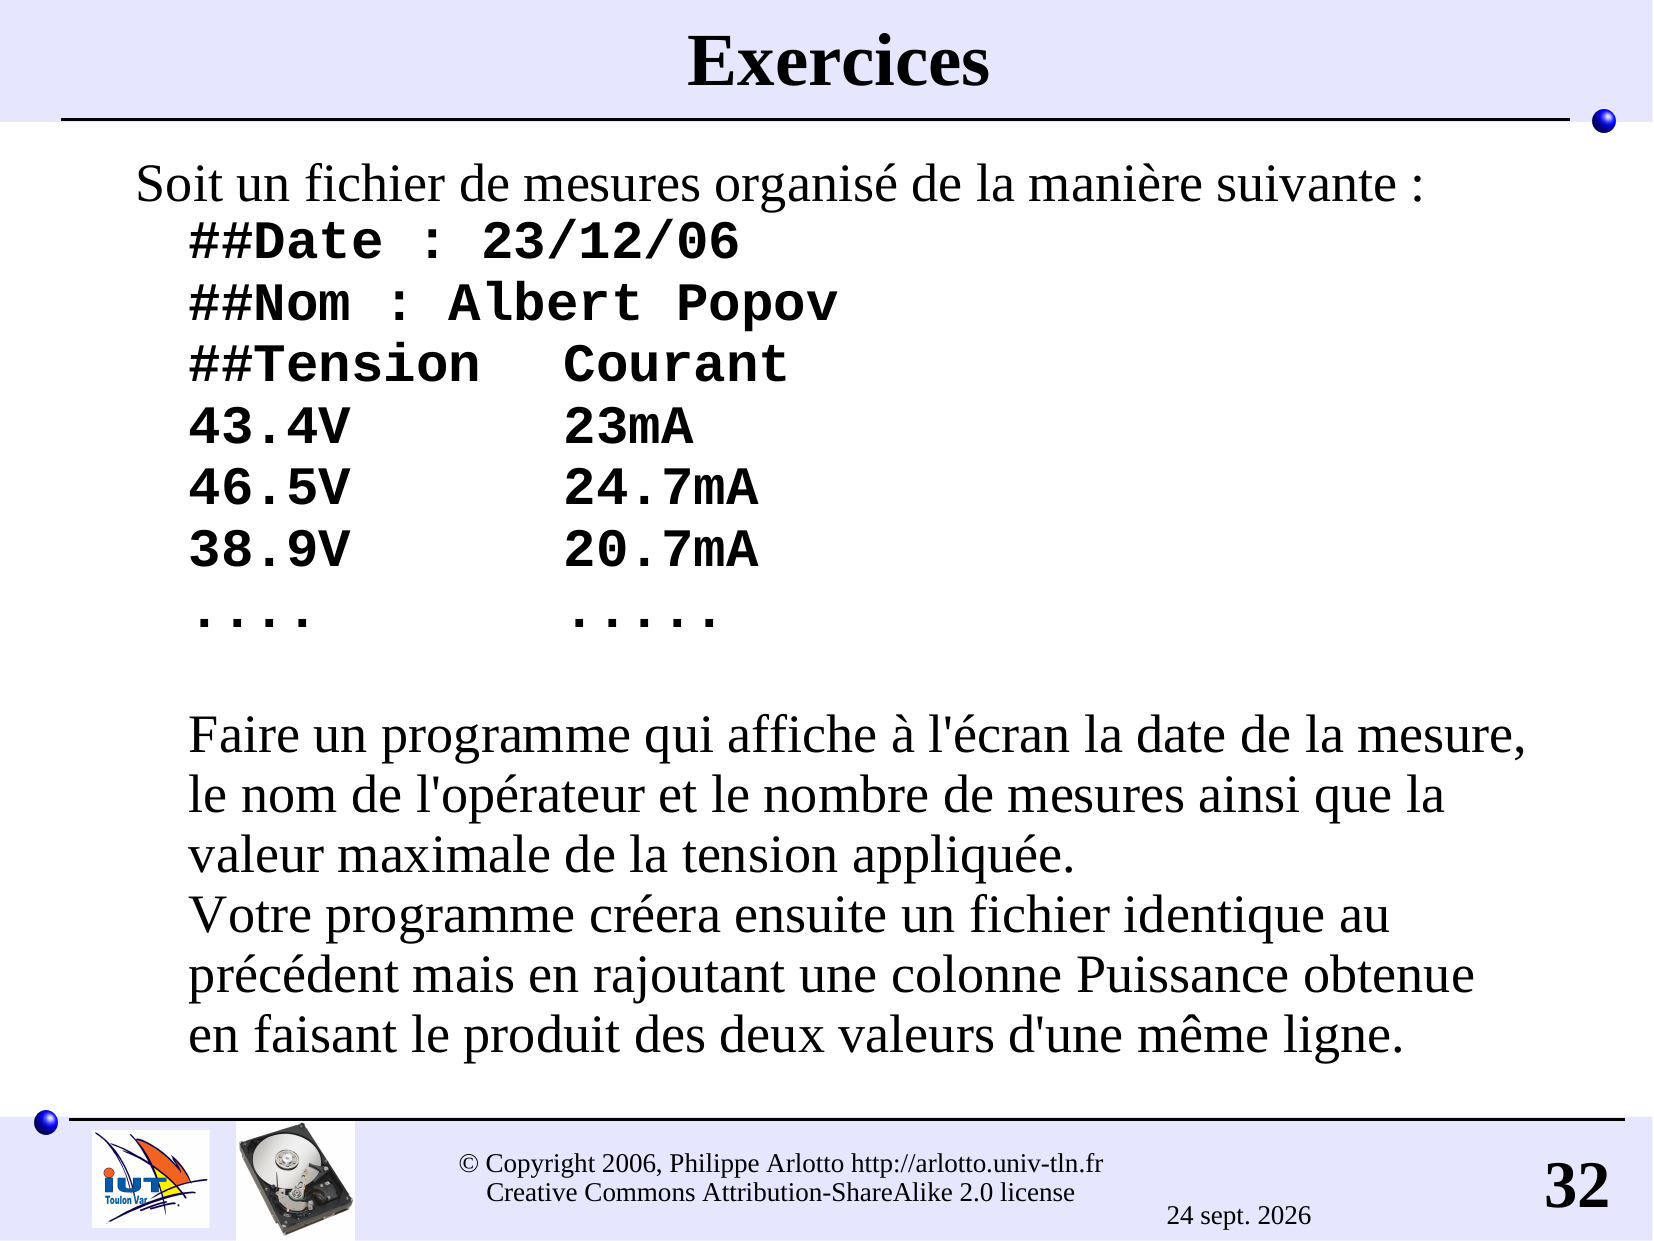

# Exercices
Soit un fichier de mesures organisé de la manière suivante :
##Date : 23/12/06
##Nom : Albert Popov
##Tension		Courant
43.4V			23mA
46.5V			24.7mA
38.9V			20.7mA
....				.....
Faire un programme qui affiche à l'écran la date de la mesure, le nom de l'opérateur et le nombre de mesures ainsi que la valeur maximale de la tension appliquée.
Votre programme créera ensuite un fichier identique au précédent mais en rajoutant une colonne Puissance obtenue en faisant le produit des deux valeurs d'une même ligne.